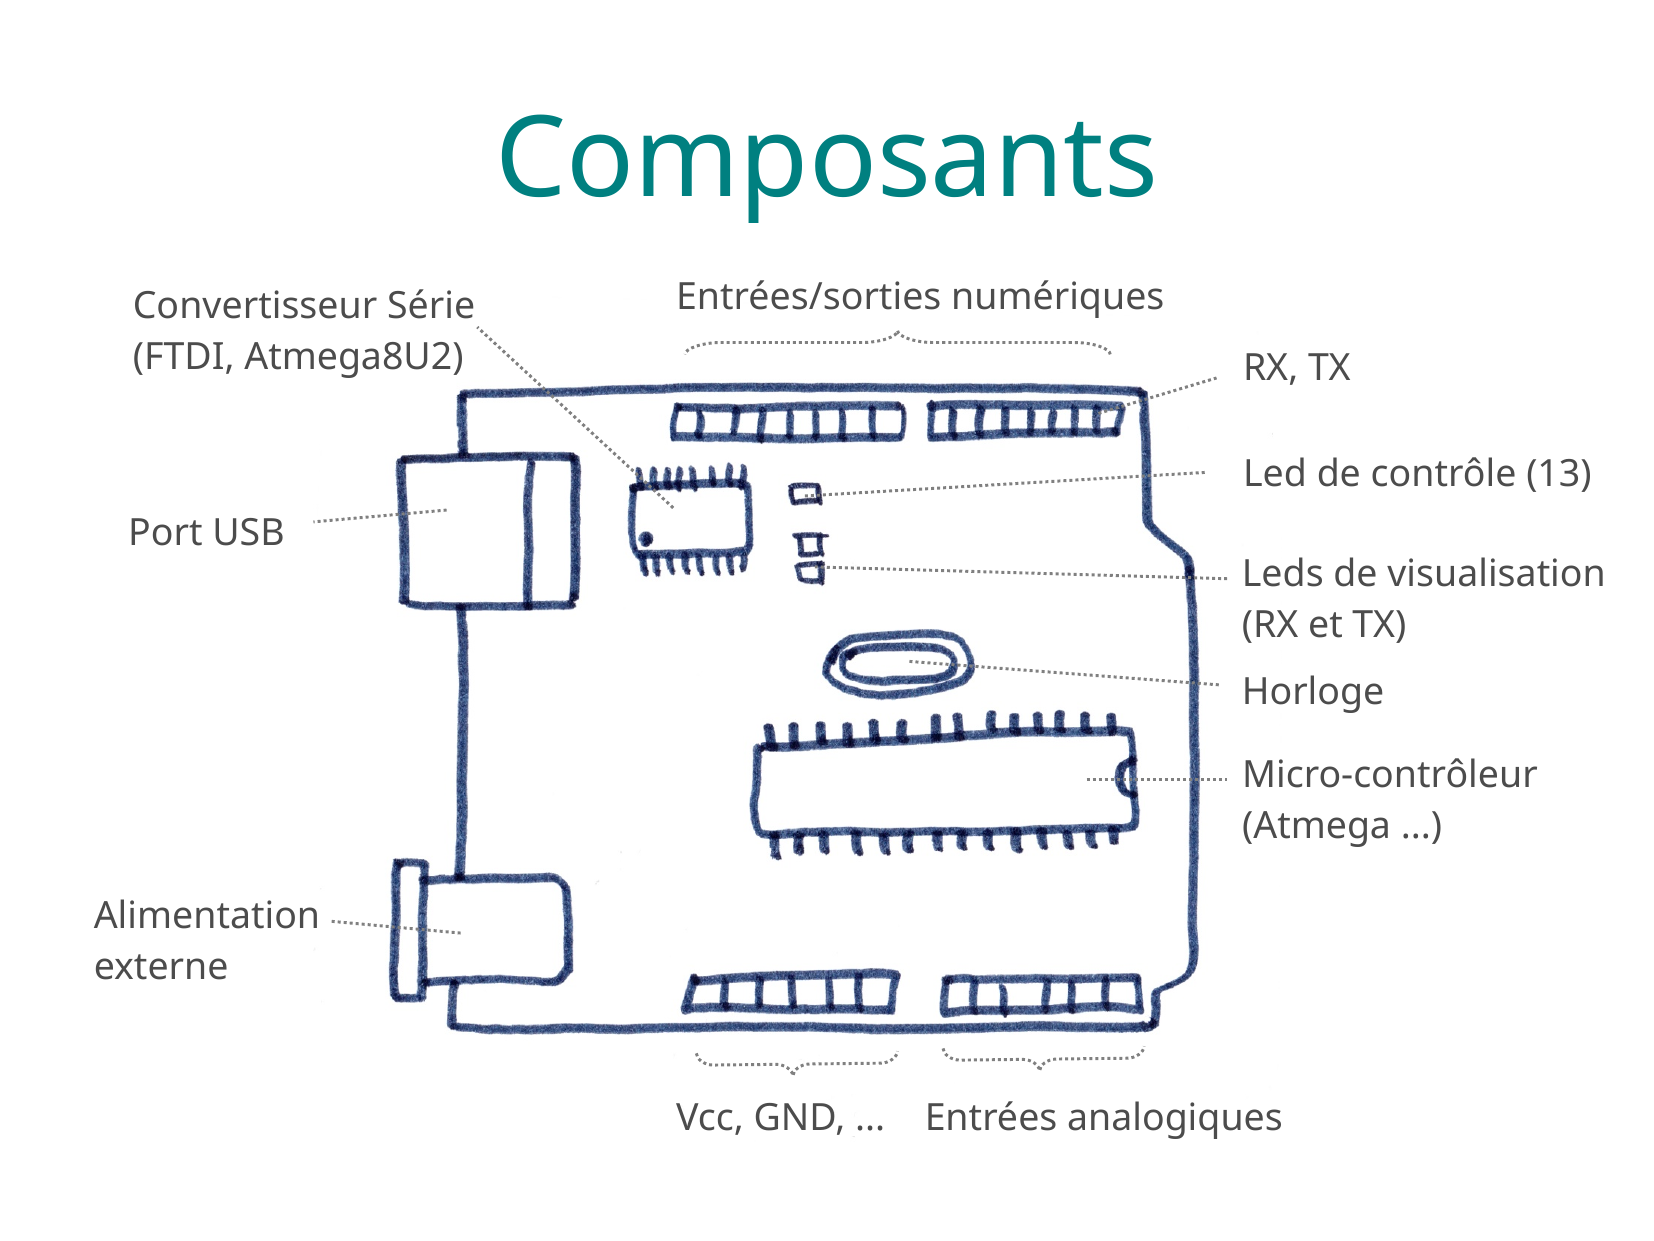

# Composants
Entrées/sorties numériques
Convertisseur Série
(FTDI, Atmega8U2)
RX, TX
Led de contrôle (13)
Port USB
Leds de visualisation
(RX et TX)
Horloge
Micro-contrôleur
(Atmega ...)
Alimentation
externe
Entrées analogiques
Vcc, GND, ...